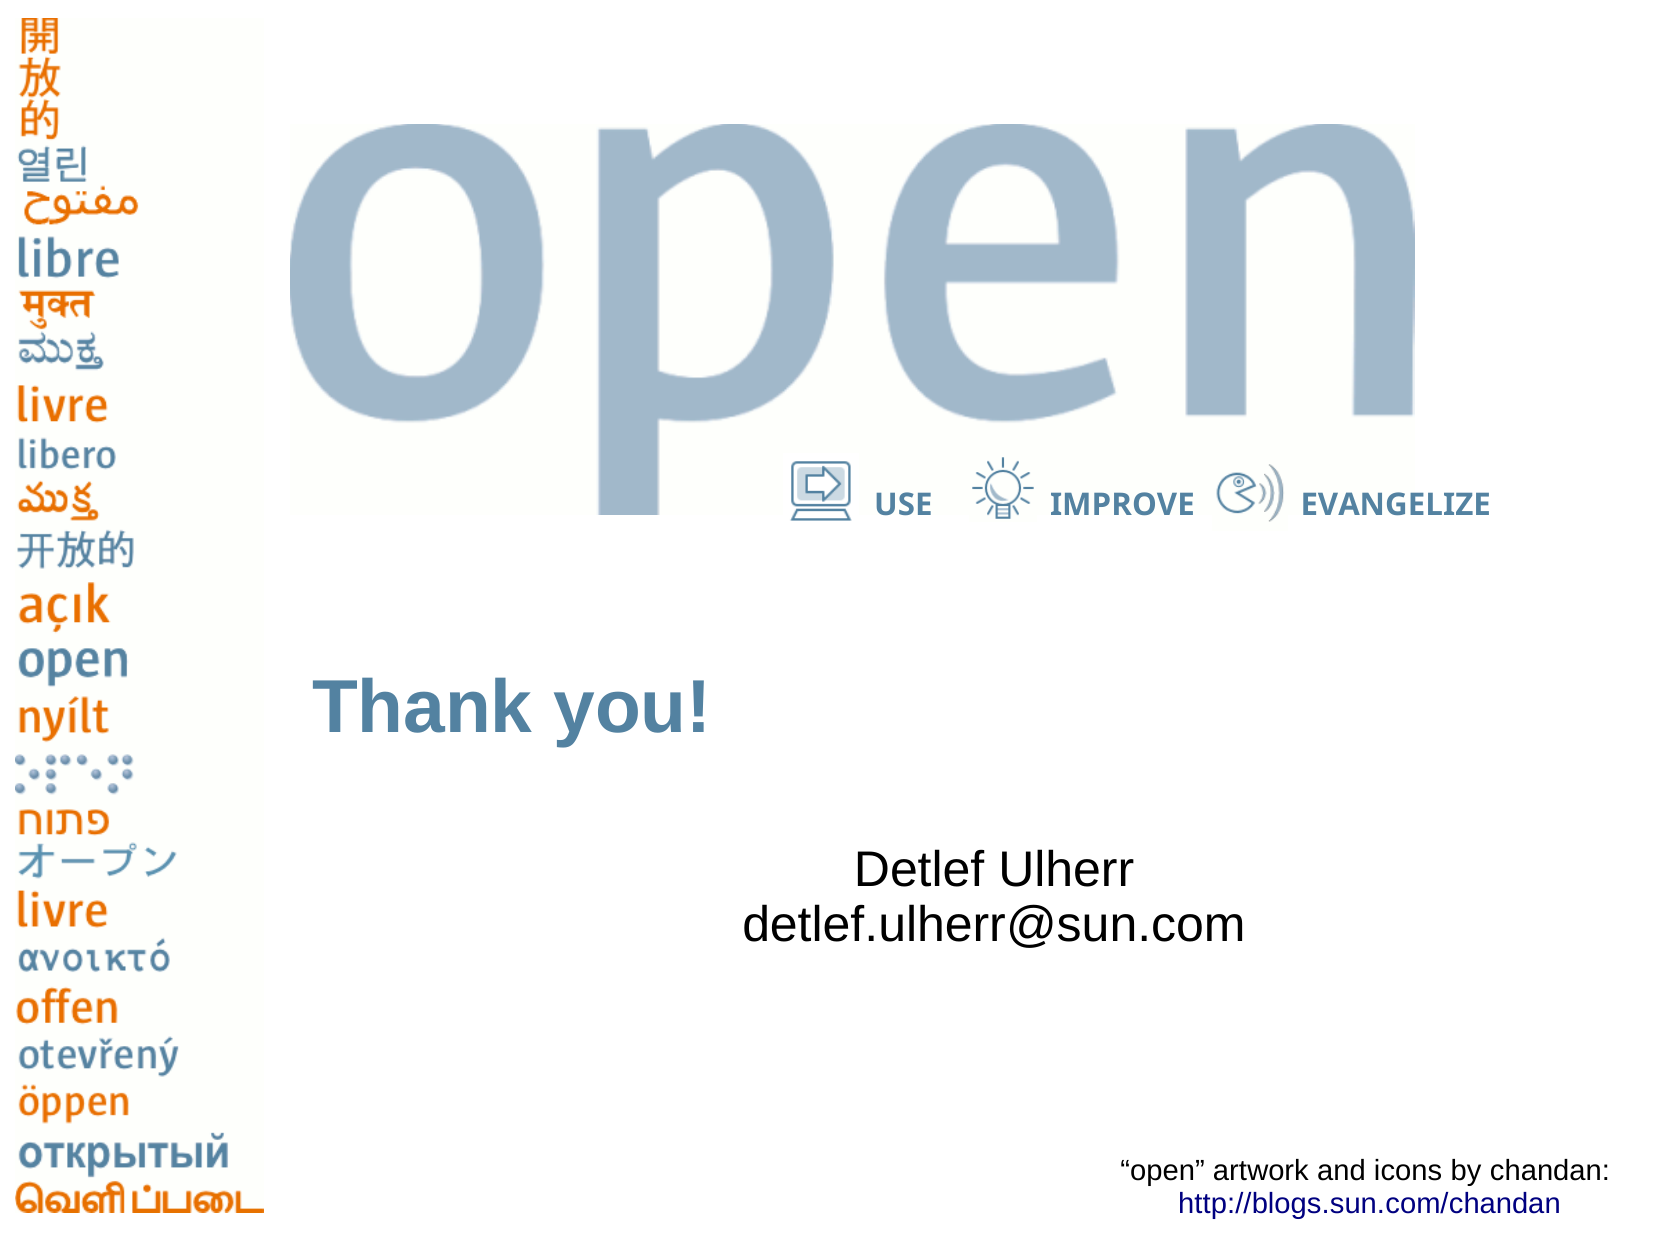

# Thank you!
Detlef Ulherr
detlef.ulherr@sun.com
“open” artwork and icons by chandan:
http://blogs.sun.com/chandan